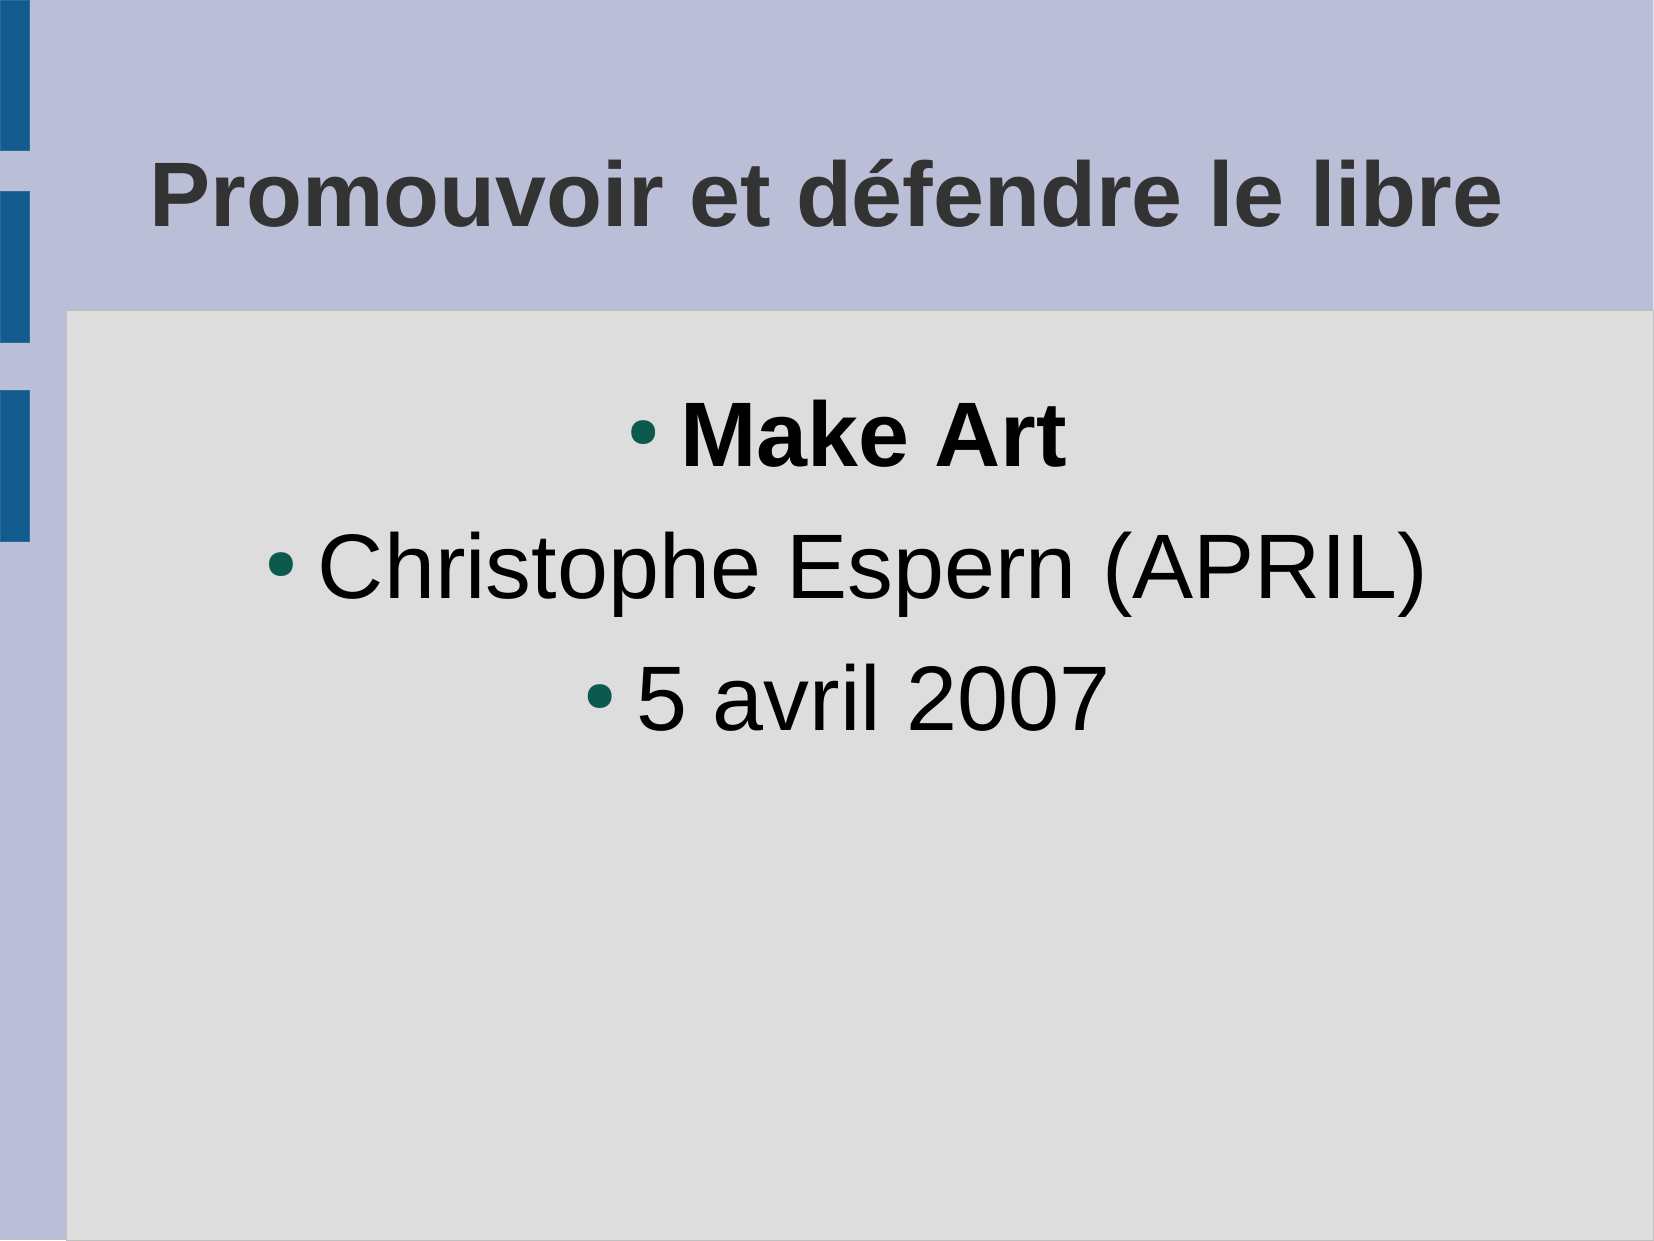

# Promouvoir et défendre le libre
Make Art
Christophe Espern (APRIL)
5 avril 2007